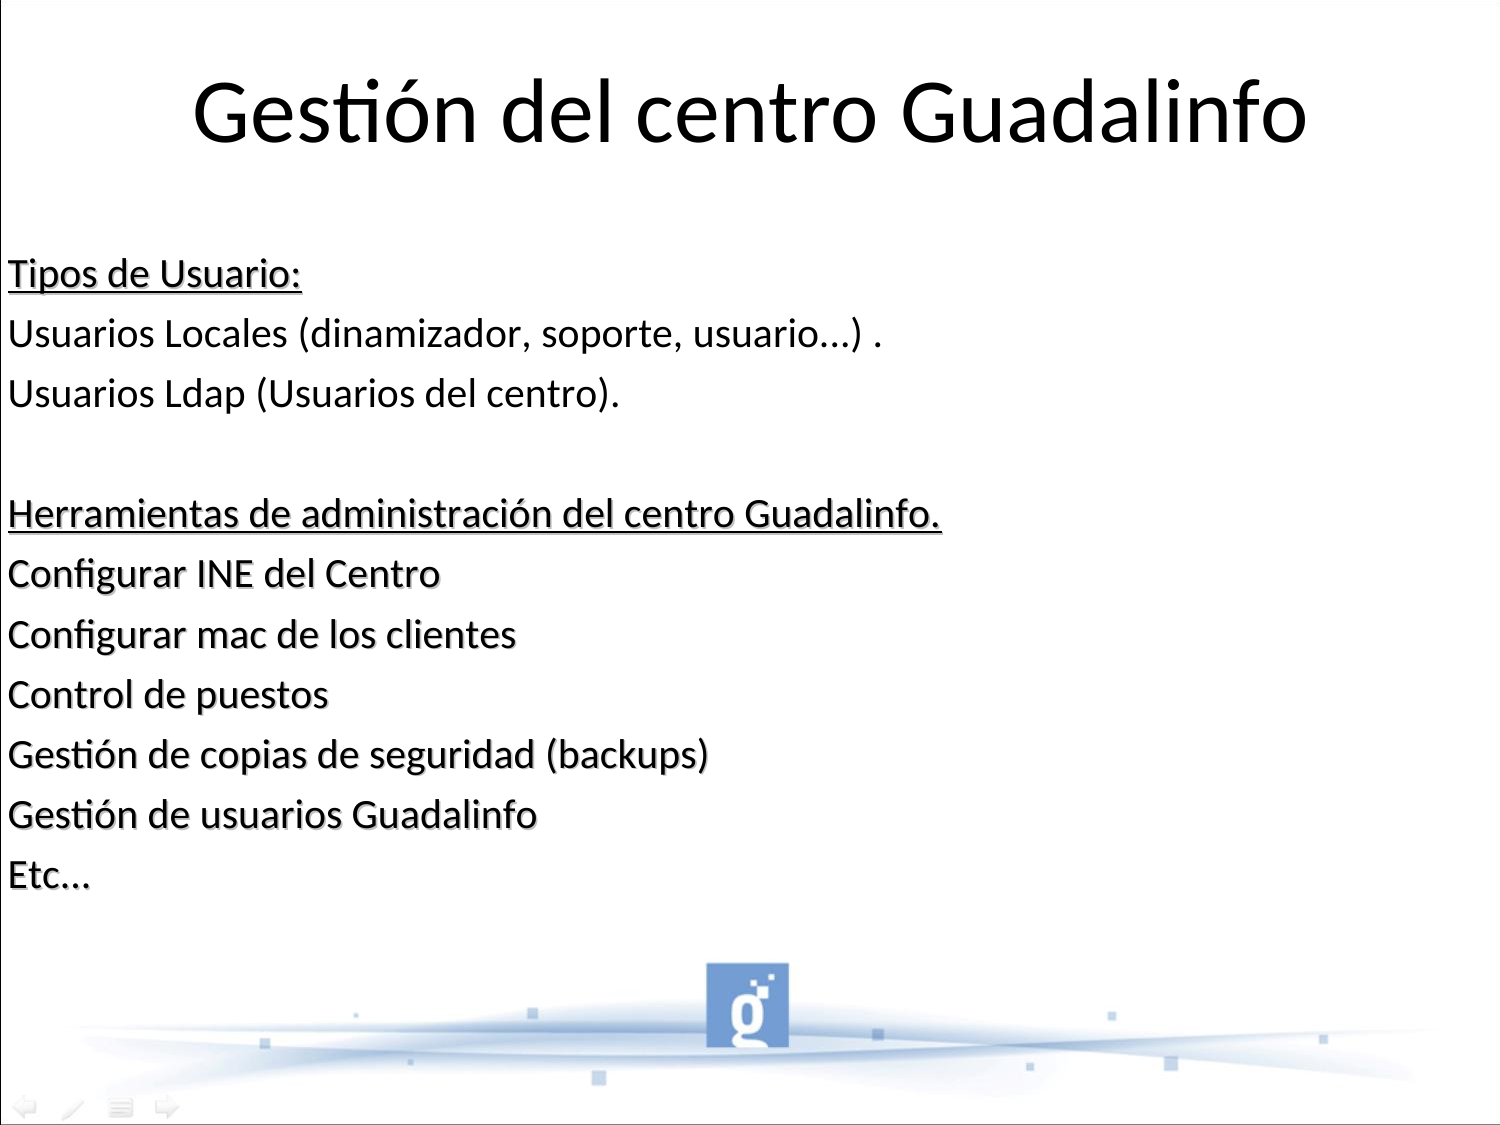

# Gestión del centro Guadalinfo
Tipos de Usuario:
Usuarios Locales (dinamizador, soporte, usuario...) .
Usuarios Ldap (Usuarios del centro).
Herramientas de administración del centro Guadalinfo.
Configurar INE del Centro
Configurar mac de los clientes
Control de puestos
Gestión de copias de seguridad (backups)
Gestión de usuarios Guadalinfo
Etc...